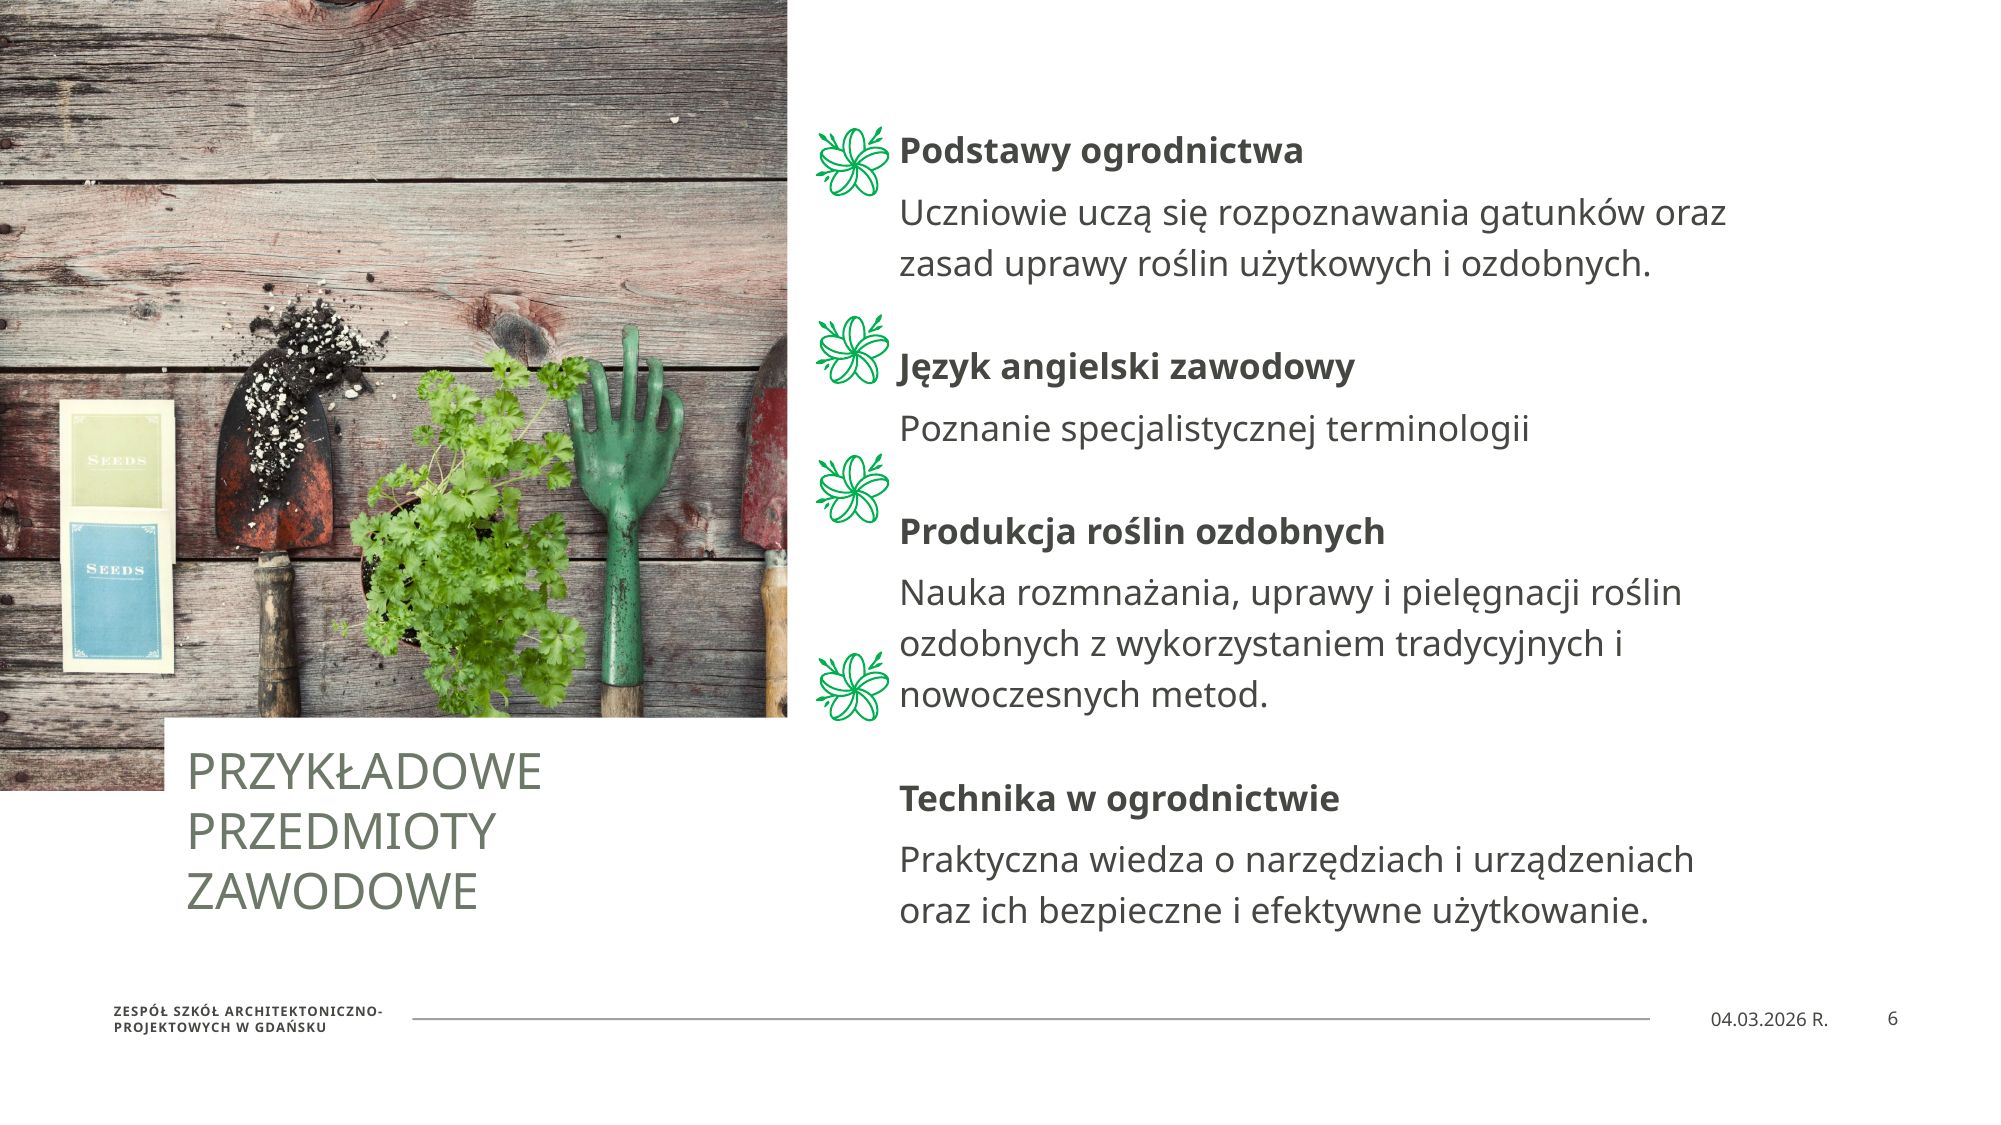

Podstawy ogrodnictwa
Uczniowie uczą się rozpoznawania gatunków oraz zasad uprawy roślin użytkowych i ozdobnych.
Język angielski zawodowy
Poznanie specjalistycznej terminologii
Produkcja roślin ozdobnych
Nauka rozmnażania, uprawy i pielęgnacji roślin ozdobnych z wykorzystaniem tradycyjnych i nowoczesnych metod.
Technika w ogrodnictwie
Praktyczna wiedza o narzędziach i urządzeniach oraz ich bezpieczne i efektywne użytkowanie.
# Przykładowe przedmioty zawodowe
Zespół Szkół Architektoniczno-Projektowych w Gdańsku
04.03.2026 r.